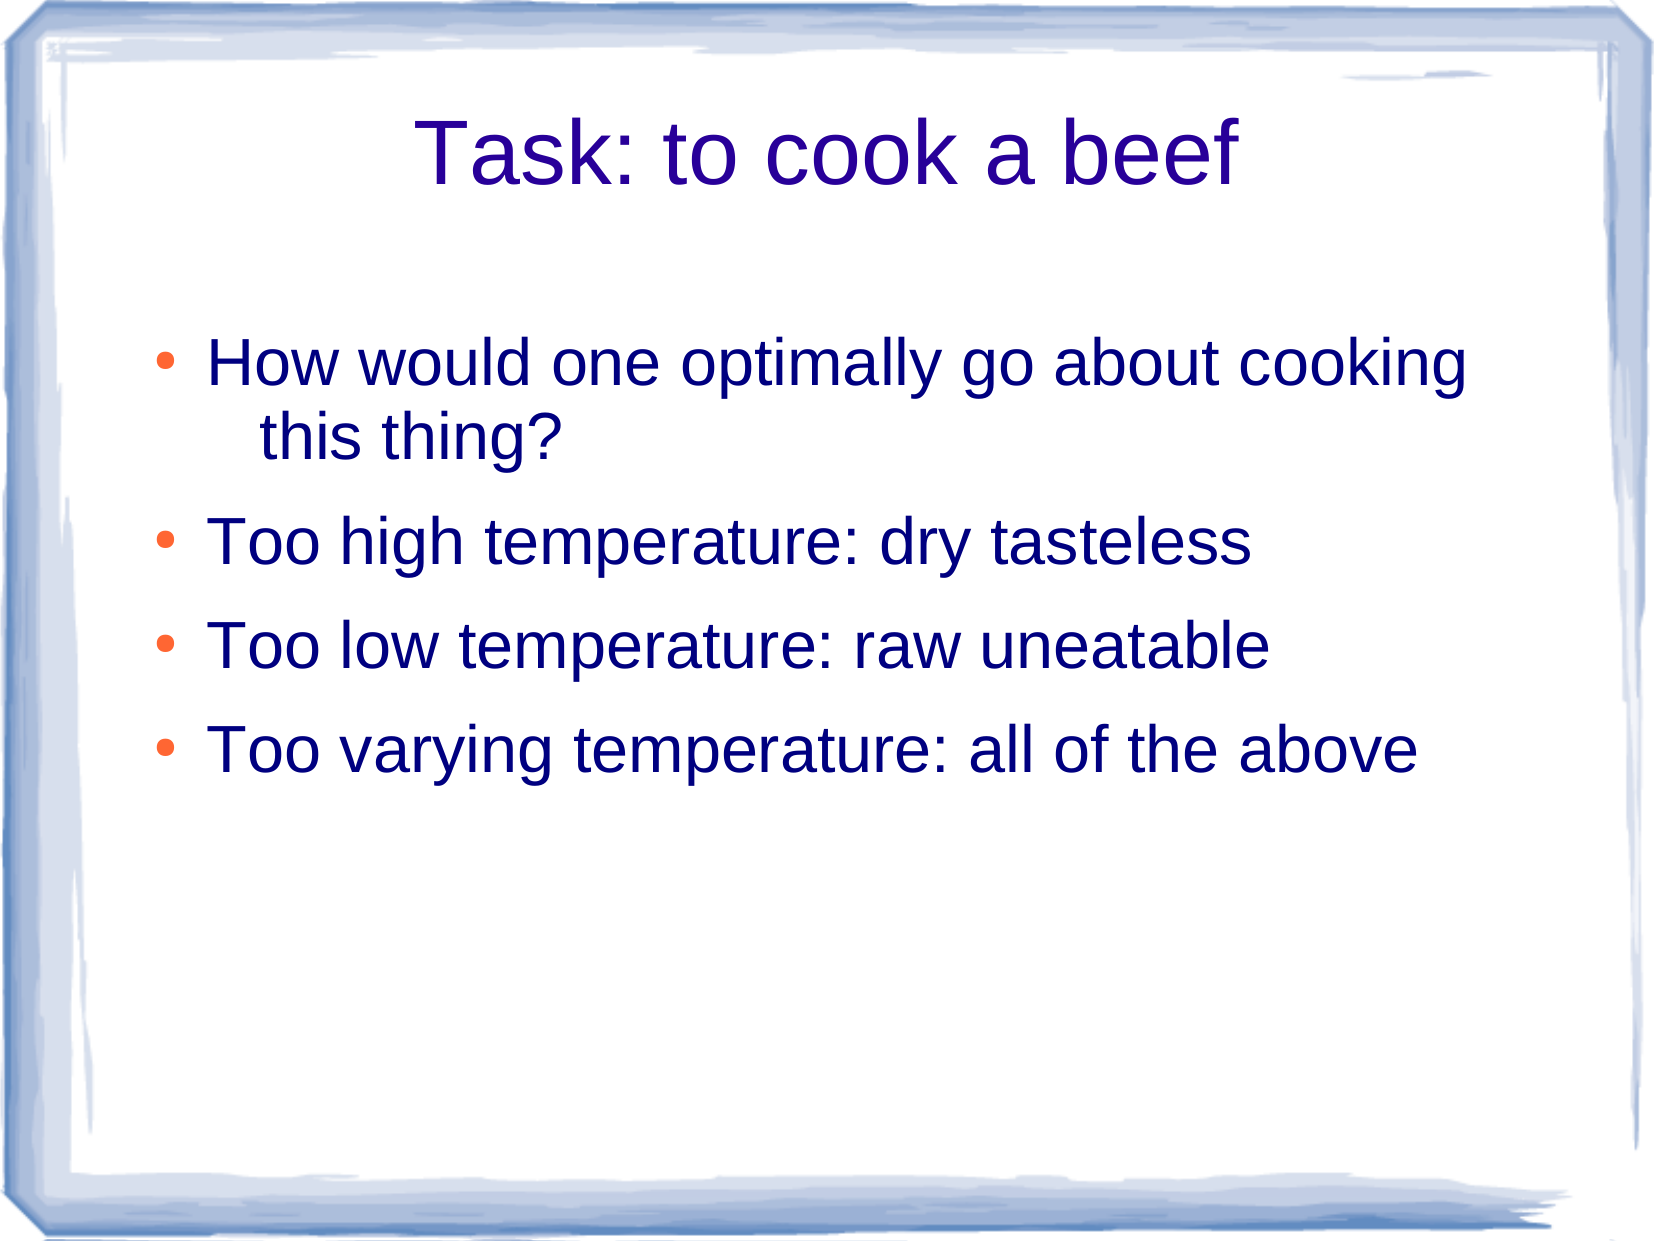

# Task: to cook a beef
How would one optimally go about cooking this thing?
Too high temperature: dry tasteless
Too low temperature: raw uneatable
Too varying temperature: all of the above